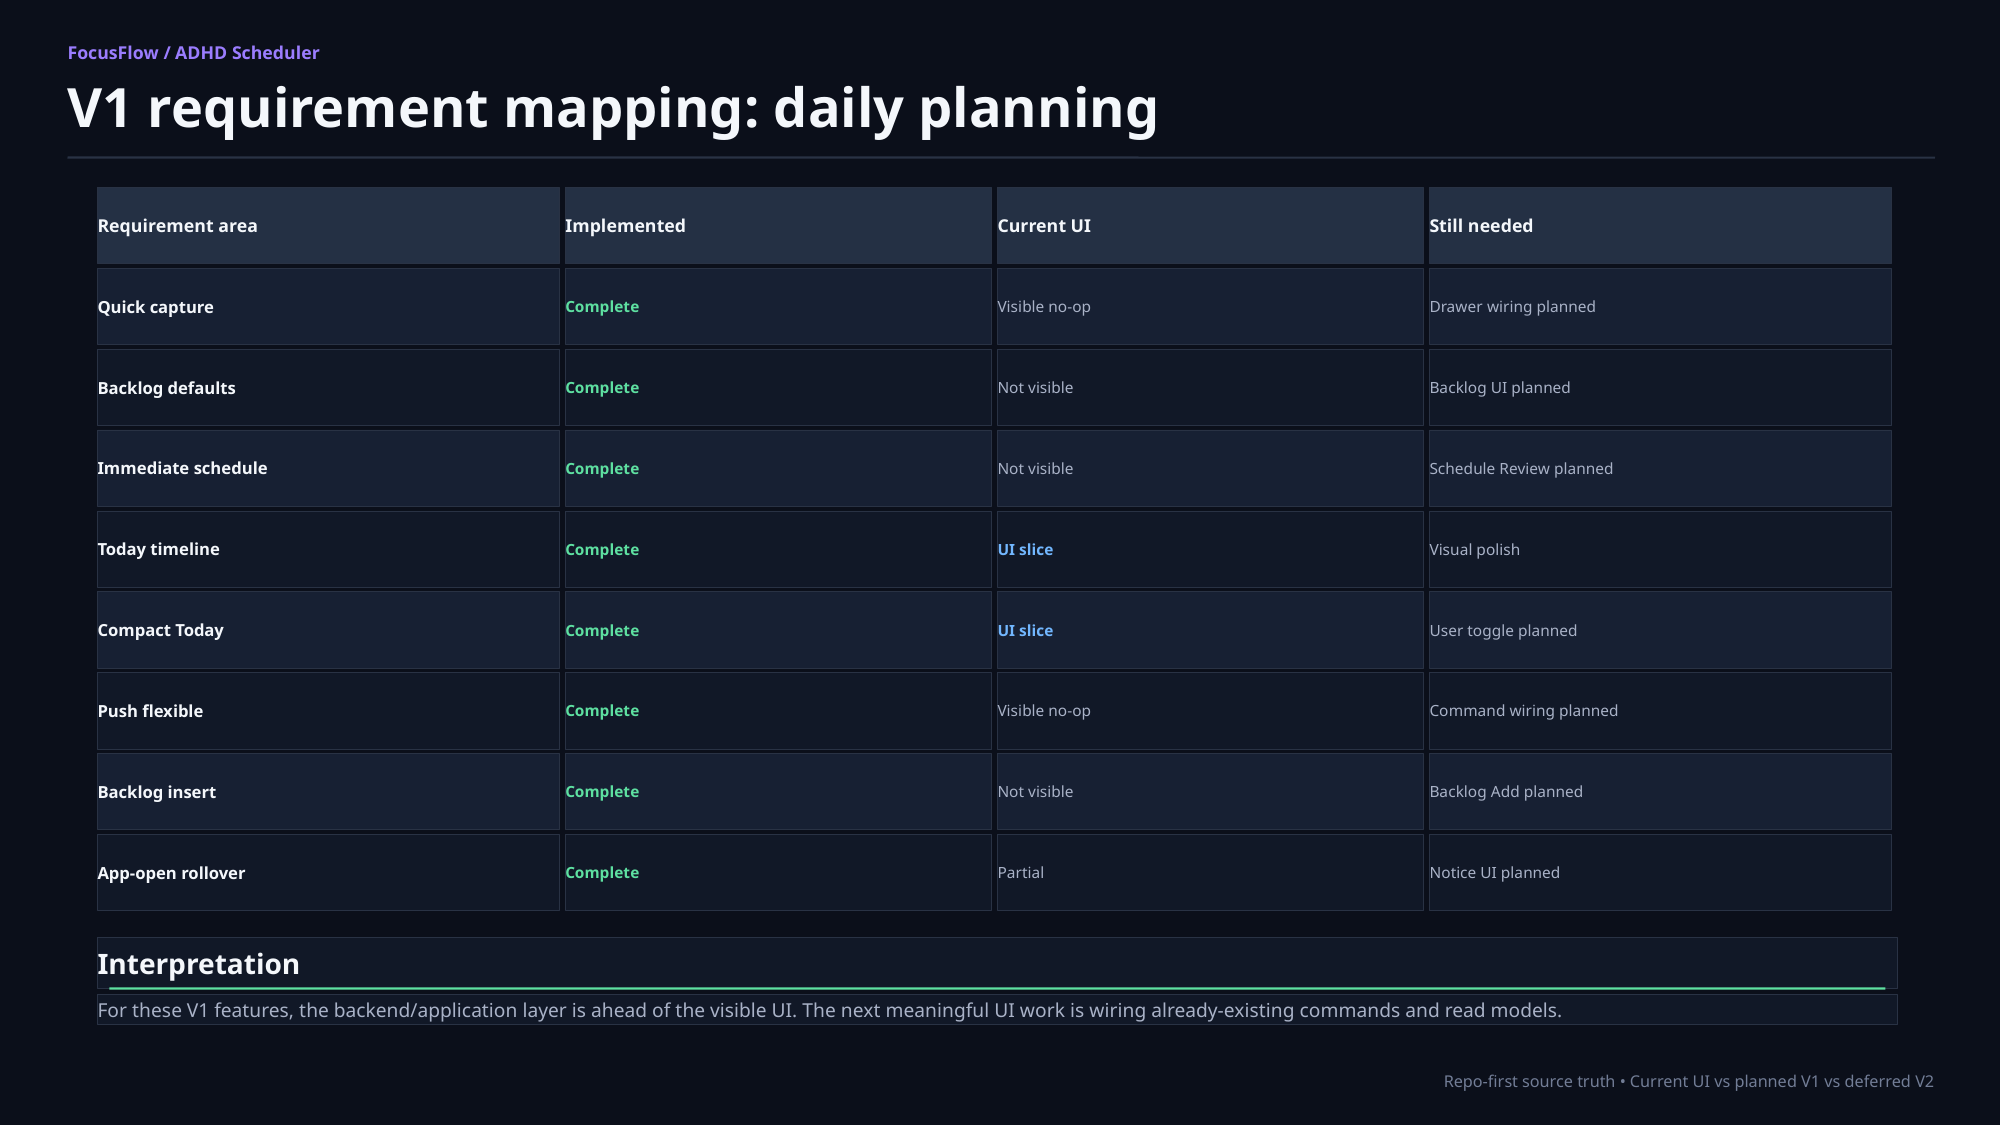

FocusFlow / ADHD Scheduler
V1 requirement mapping: daily planning
Requirement area
Implemented
Current UI
Still needed
Quick capture
Complete
Visible no-op
Drawer wiring planned
Backlog defaults
Complete
Not visible
Backlog UI planned
Immediate schedule
Complete
Not visible
Schedule Review planned
Today timeline
Complete
UI slice
Visual polish
Compact Today
Complete
UI slice
User toggle planned
Push flexible
Complete
Visible no-op
Command wiring planned
Backlog insert
Complete
Not visible
Backlog Add planned
App-open rollover
Complete
Partial
Notice UI planned
Interpretation
For these V1 features, the backend/application layer is ahead of the visible UI. The next meaningful UI work is wiring already-existing commands and read models.
Repo-first source truth • Current UI vs planned V1 vs deferred V2